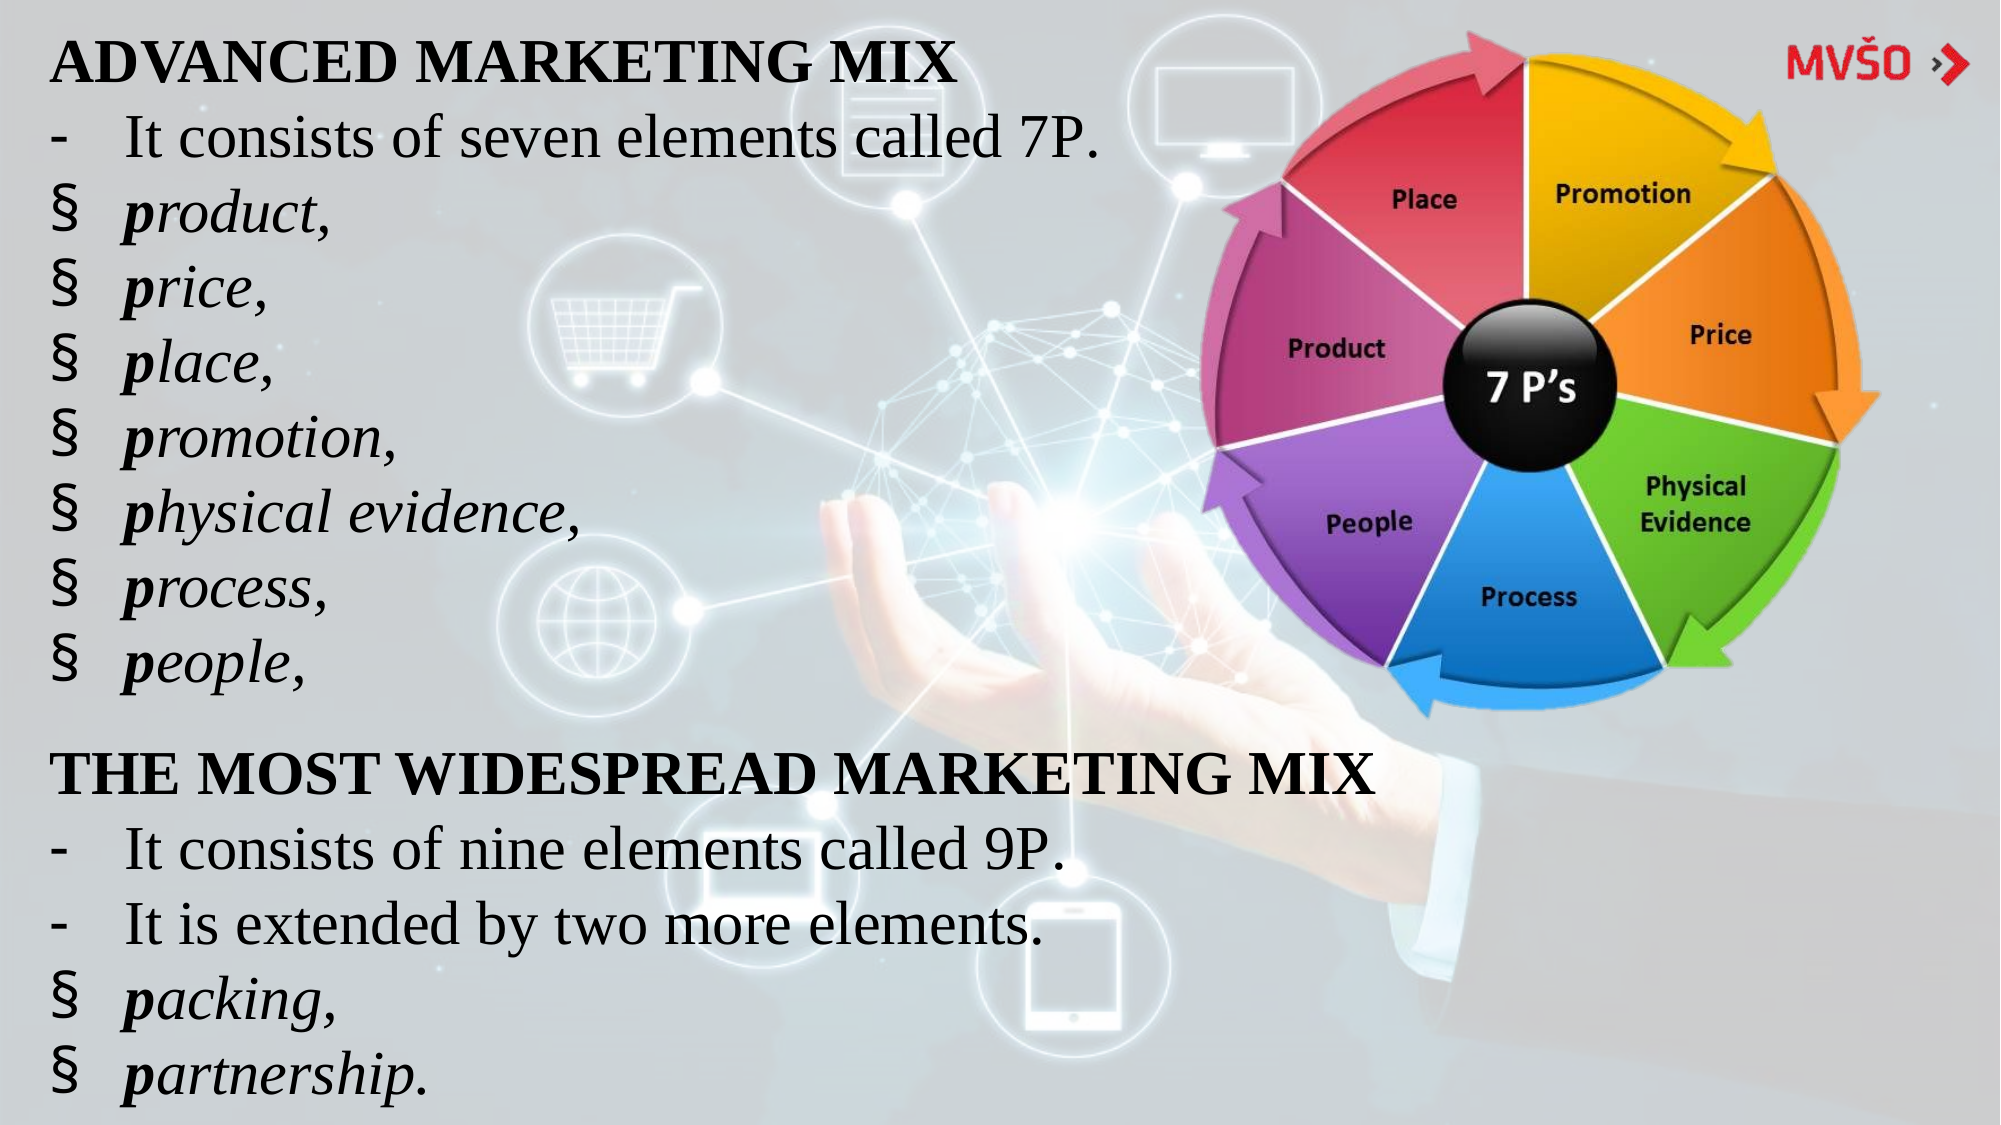

ADVANCED MARKETING MIX
It consists of seven elements called 7P.
product,
price,
place,
promotion,
physical evidence,
process,
people,
THE MOST WIDESPREAD MARKETING MIX
It consists of nine elements called 9P.
It is extended by two more elements.
packing,
partnership.